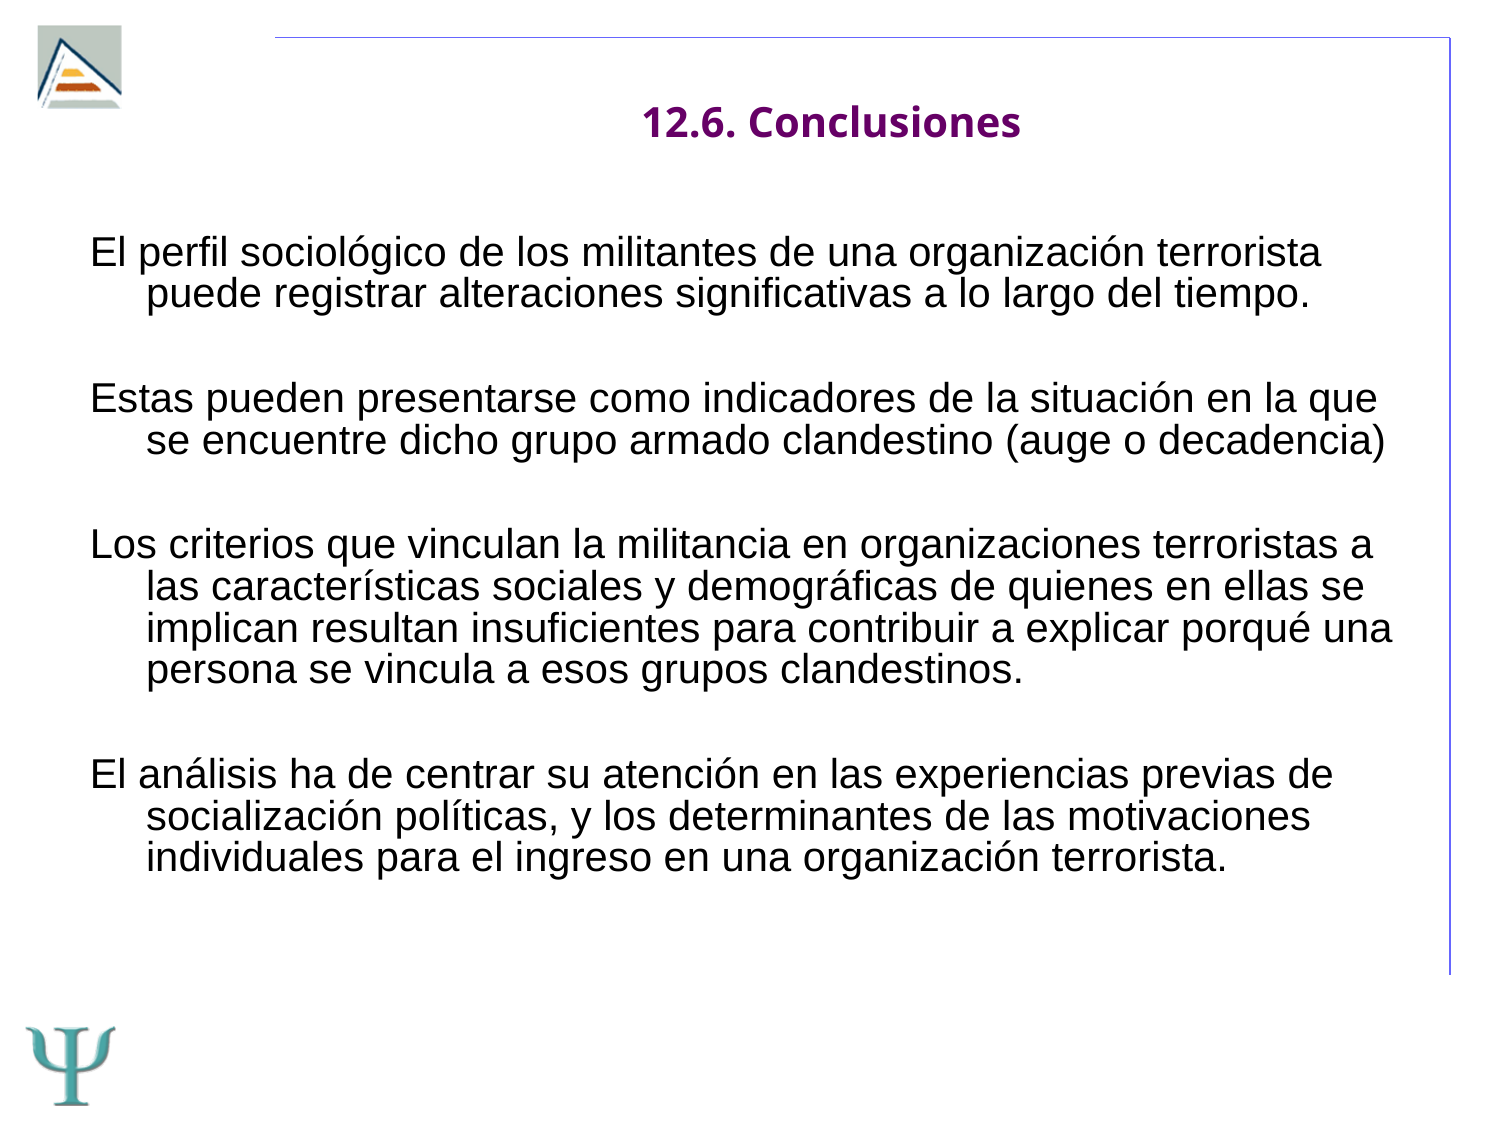

# 12.6. Conclusiones
El perfil sociológico de los militantes de una organización terrorista puede registrar alteraciones significativas a lo largo del tiempo.
Estas pueden presentarse como indicadores de la situación en la que se encuentre dicho grupo armado clandestino (auge o decadencia)
Los criterios que vinculan la militancia en organizaciones terroristas a las características sociales y demográficas de quienes en ellas se implican resultan insuficientes para contribuir a explicar porqué una persona se vincula a esos grupos clandestinos.
El análisis ha de centrar su atención en las experiencias previas de socialización políticas, y los determinantes de las motivaciones individuales para el ingreso en una organización terrorista.